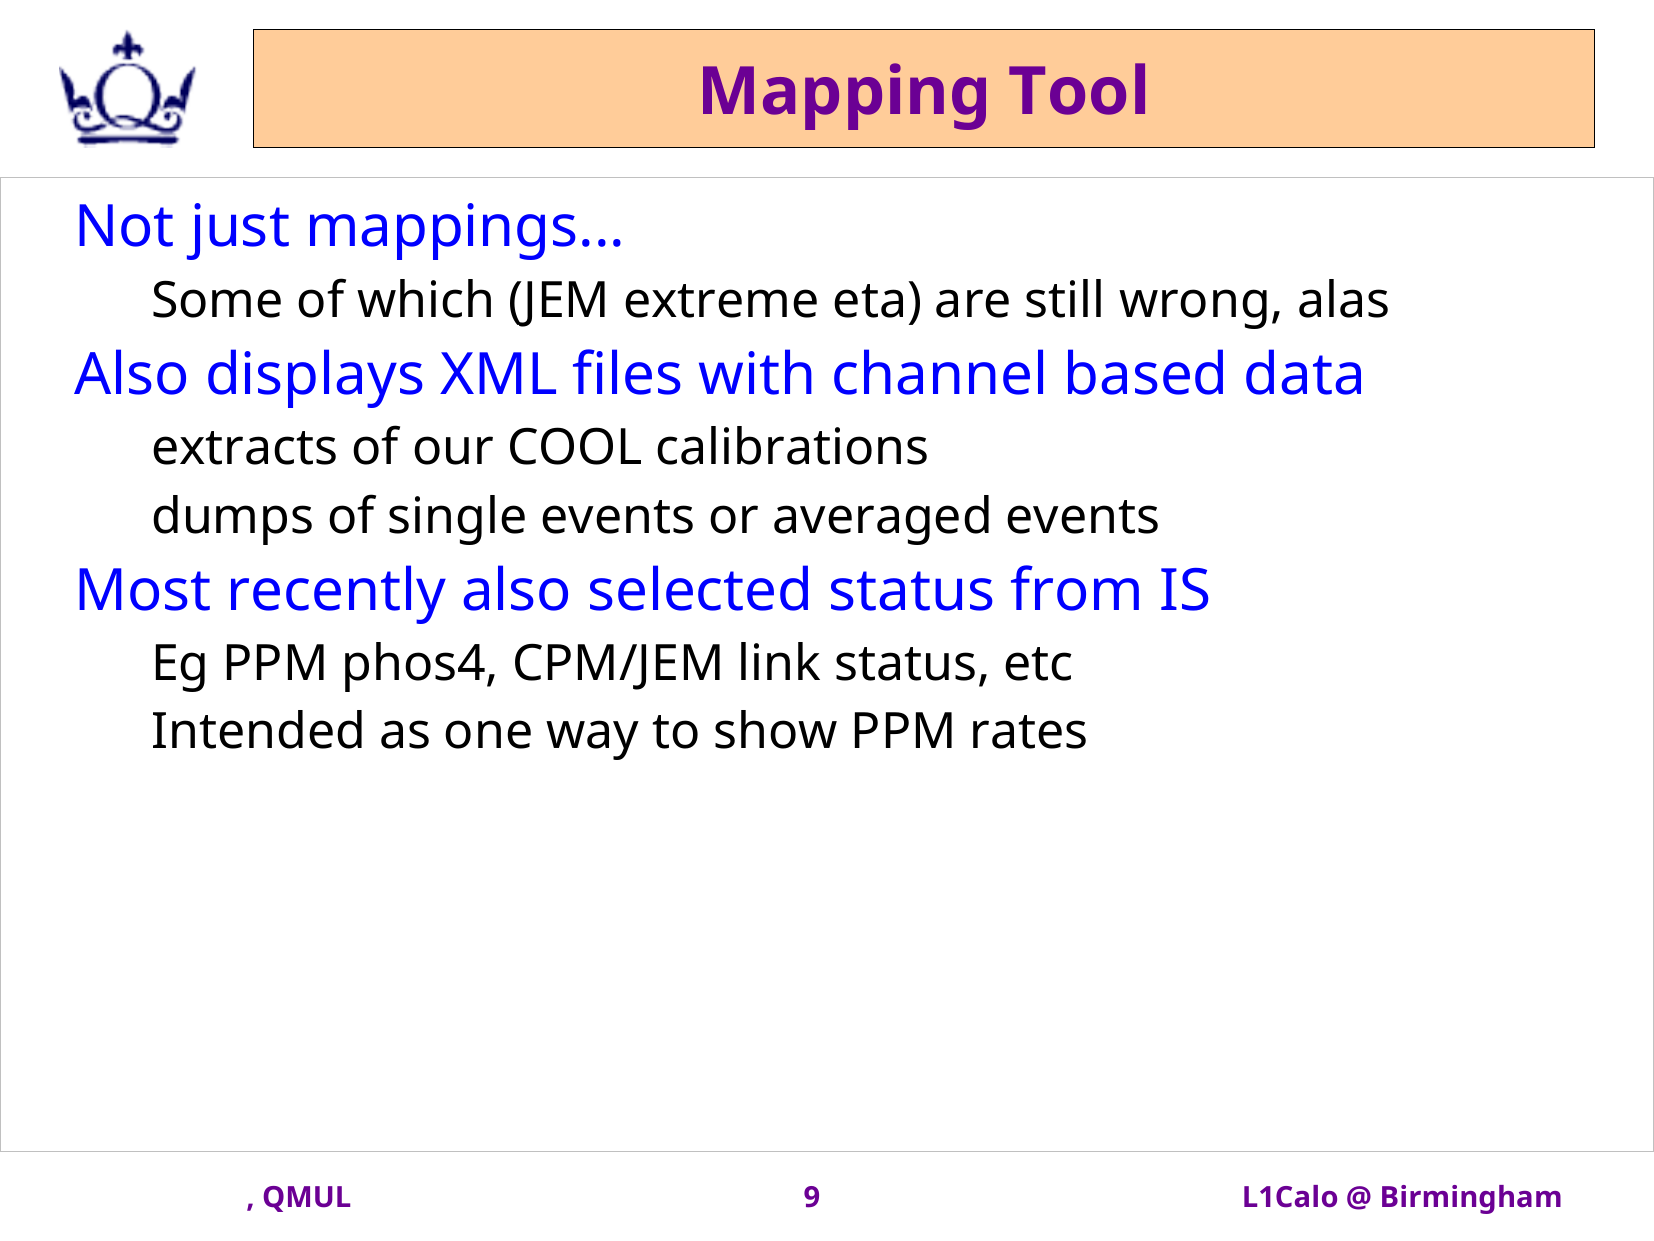

# Mapping Tool
Not just mappings...
Some of which (JEM extreme eta) are still wrong, alas
Also displays XML files with channel based data
extracts of our COOL calibrations
dumps of single events or averaged events
Most recently also selected status from IS
Eg PPM phos4, CPM/JEM link status, etc
Intended as one way to show PPM rates